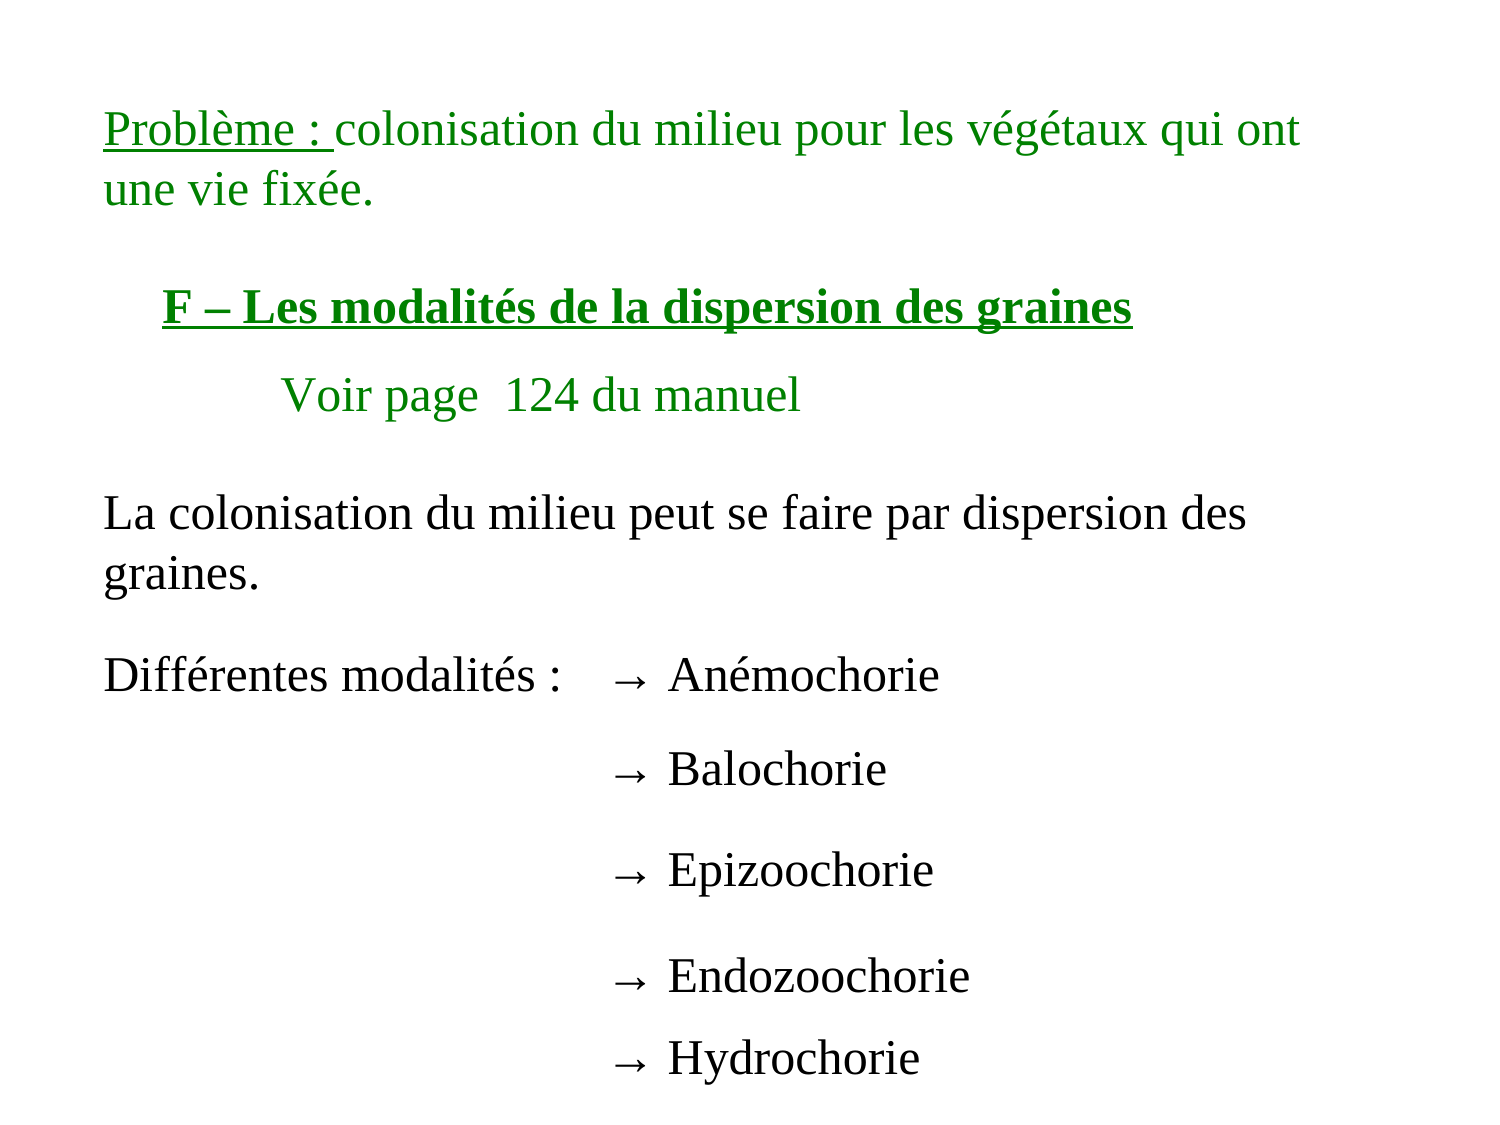

Problème : colonisation du milieu pour les végétaux qui ont une vie fixée.
F – Les modalités de la dispersion des graines
Voir page 124 du manuel
La colonisation du milieu peut se faire par dispersion des graines.
Différentes modalités :
→ Anémochorie
→ Balochorie
→ Epizoochorie
→ Endozoochorie
→ Hydrochorie